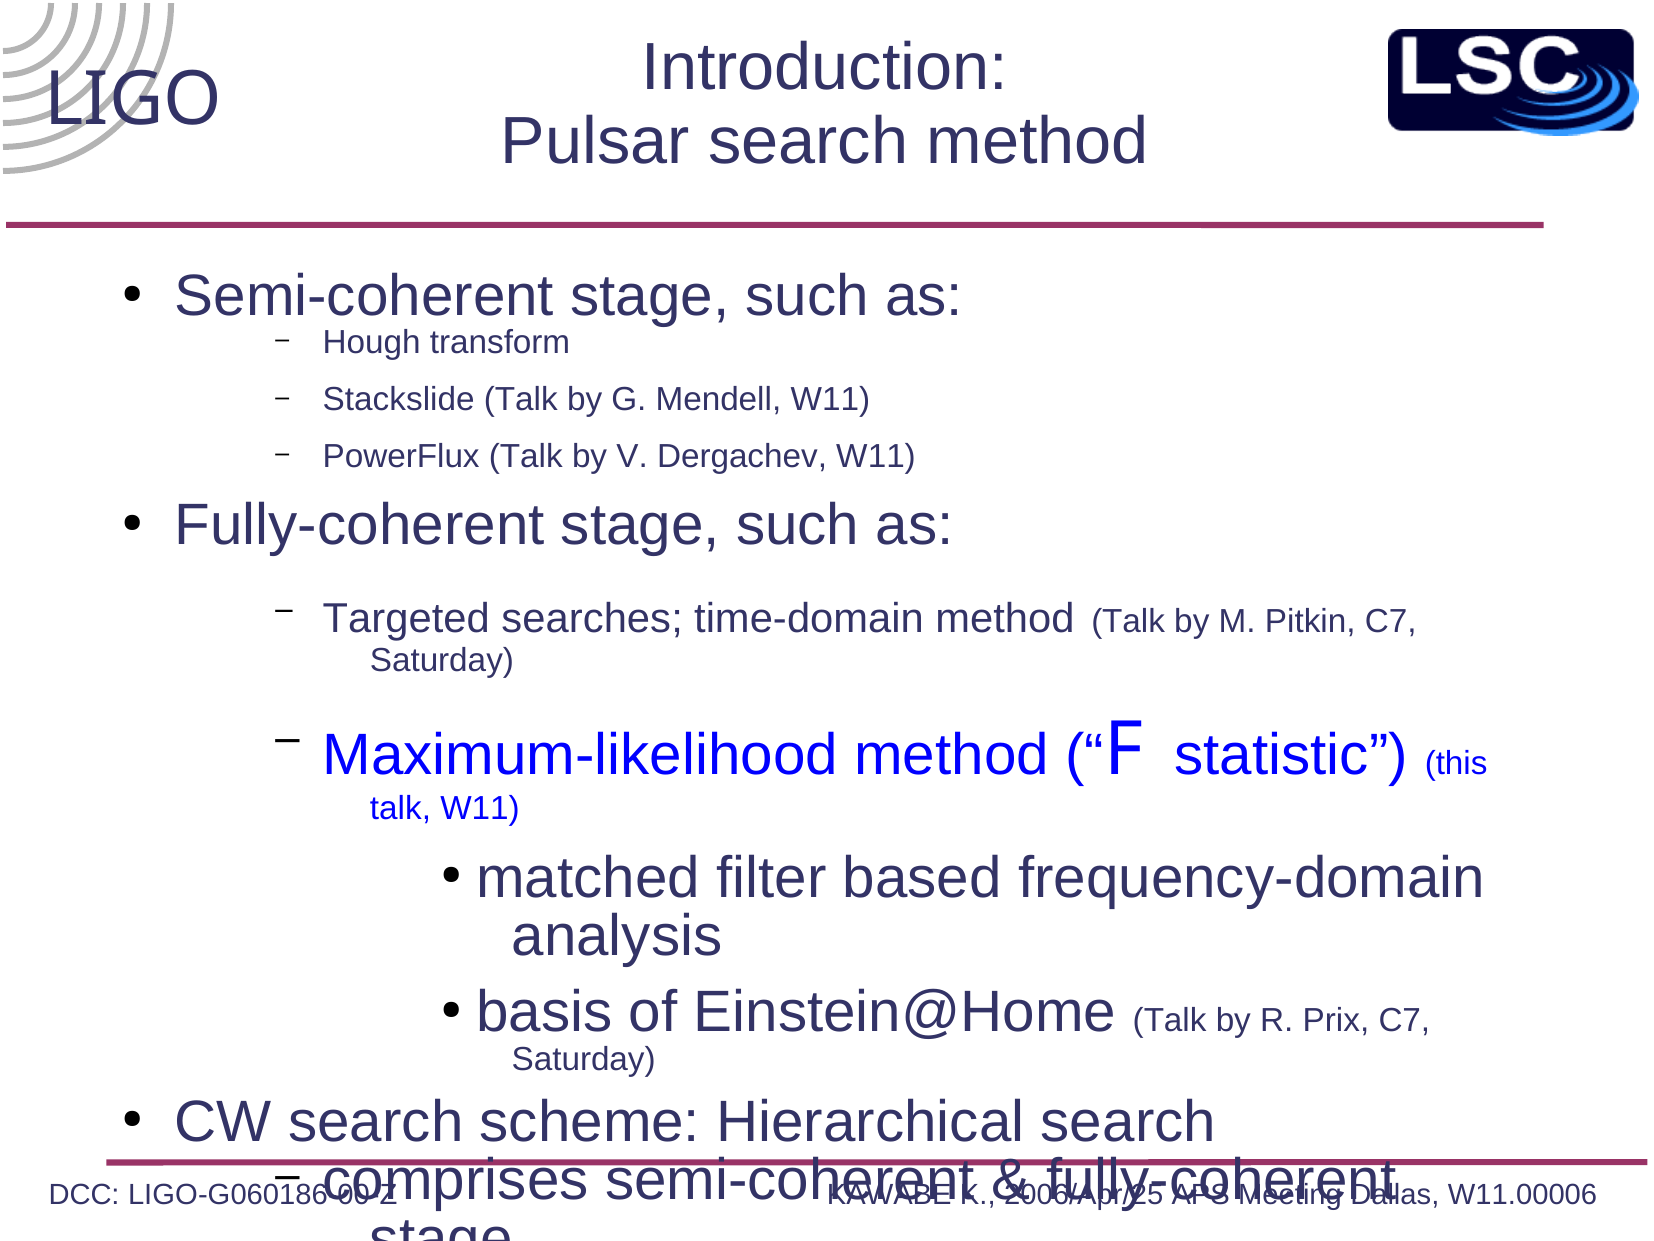

# Introduction: Pulsar search method
Semi-coherent stage, such as:
Hough transform
Stackslide (Talk by G. Mendell, W11)
PowerFlux (Talk by V. Dergachev, W11)
Fully-coherent stage, such as:
Targeted searches; time-domain method (Talk by M. Pitkin, C7, Saturday)
Maximum-likelihood method (“F statistic”) (this talk, W11)
matched filter based frequency-domain analysis
basis of Einstein@Home (Talk by R. Prix, C7, Saturday)
CW search scheme: Hierarchical search
comprises semi-coherent & fully-coherent stage
optimal sensitivity for fixed comp. resource